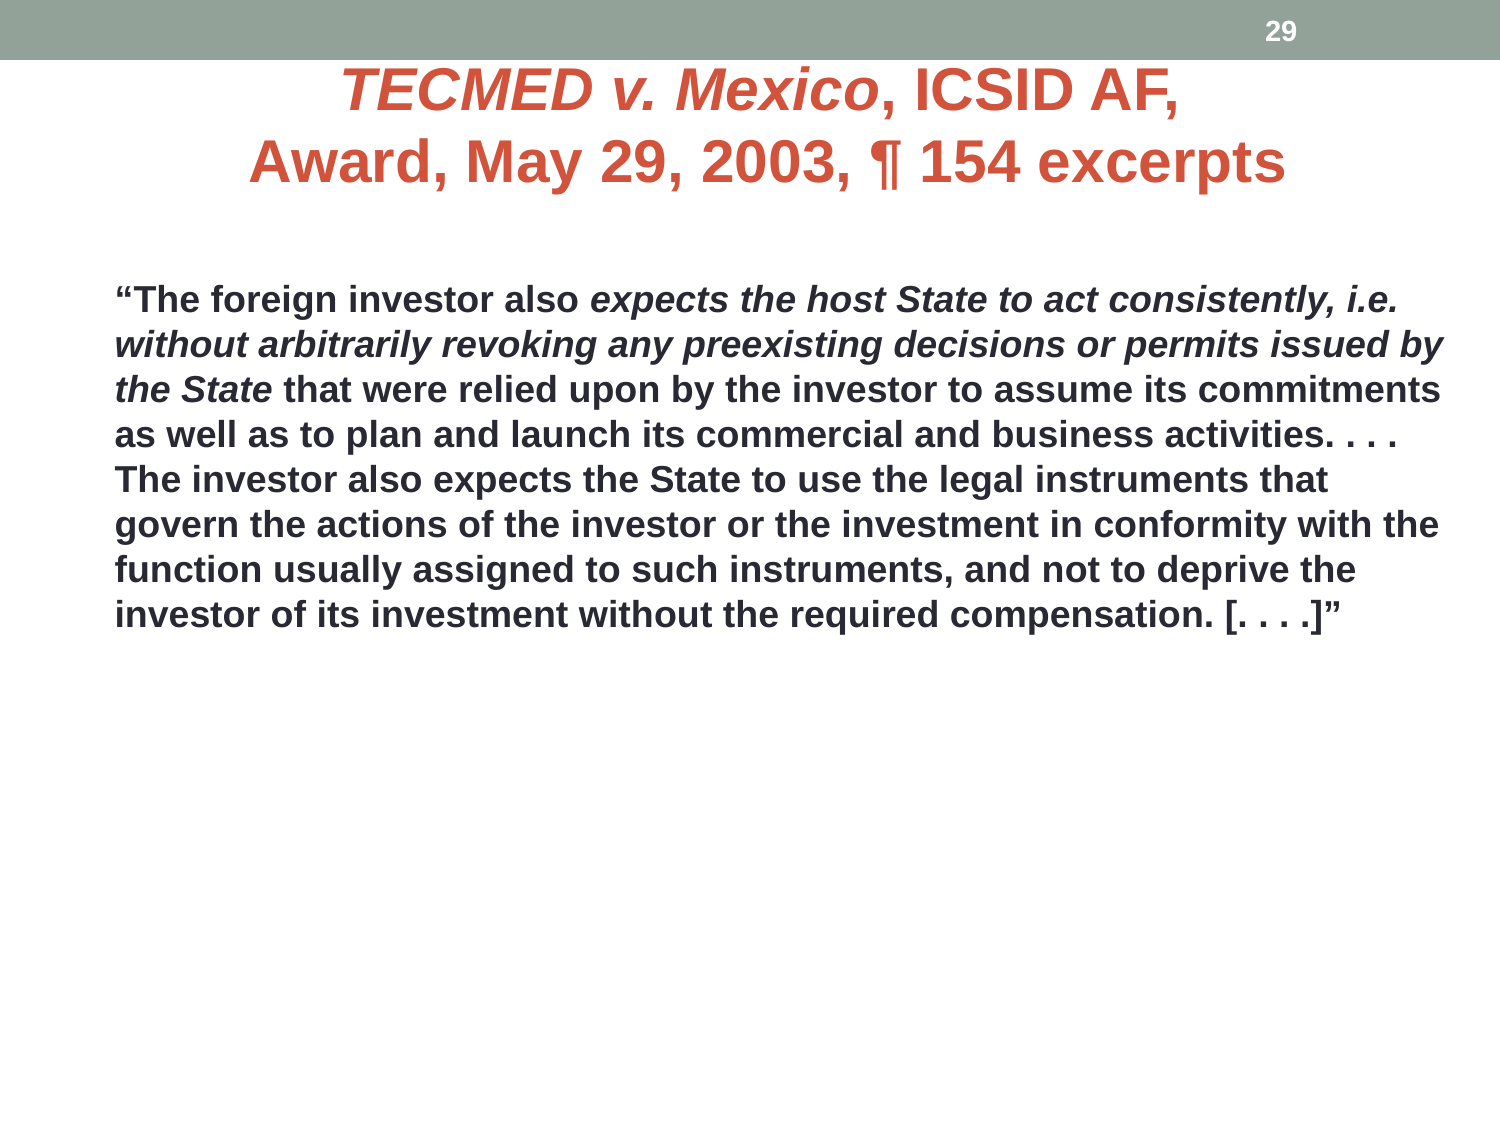

TECMED v. Mexico, ICSID AF,
Award, May 29, 2003, ¶ 154 excerpts
“The foreign investor also expects the host State to act consistently, i.e. without arbitrarily revoking any preexisting decisions or permits issued by the State that were relied upon by the investor to assume its commitments as well as to plan and launch its commercial and business activities. . . . The investor also expects the State to use the legal instruments that govern the actions of the investor or the investment in conformity with the function usually assigned to such instruments, and not to deprive the investor of its investment without the required compensation. [. . . .]”